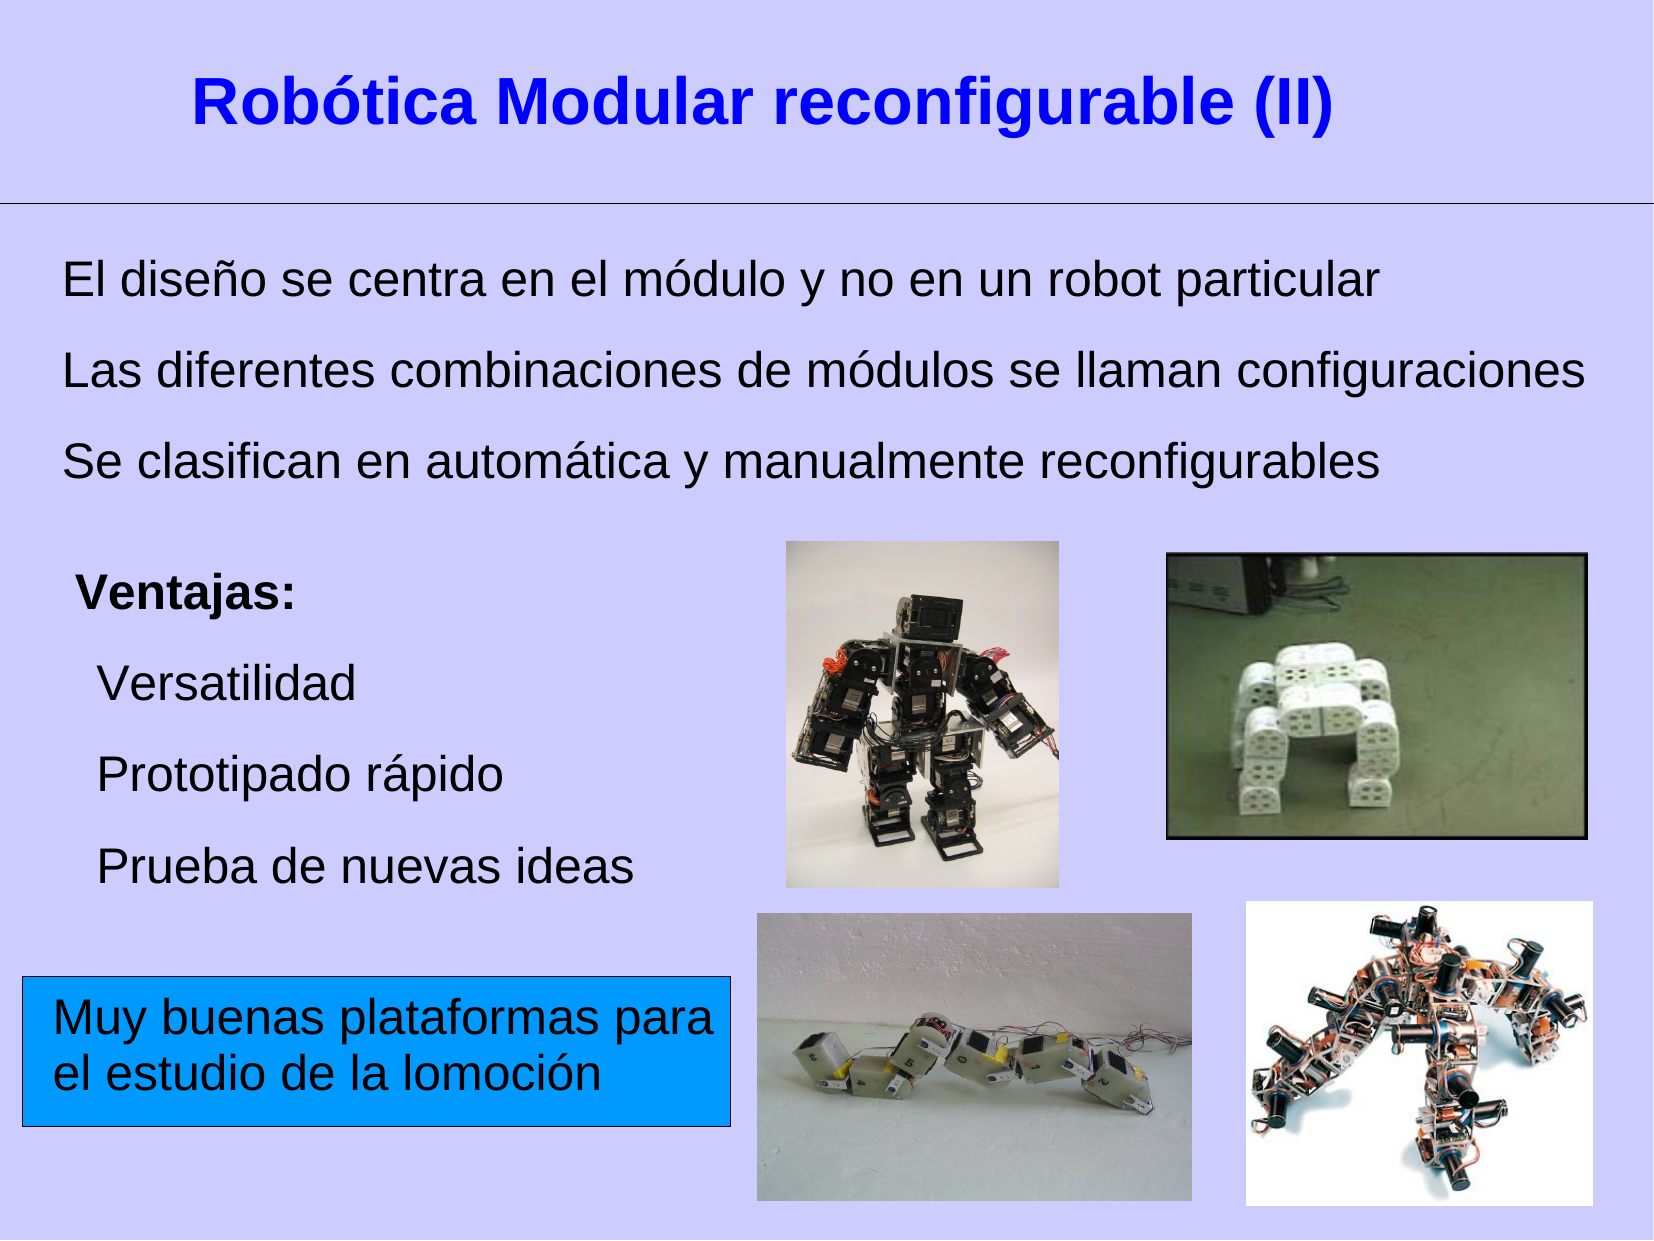

# Robótica Modular reconfigurable (II)
 El diseño se centra en el módulo y no en un robot particular
 Las diferentes combinaciones de módulos se llaman configuraciones
 Se clasifican en automática y manualmente reconfigurables
 Ventajas:
Versatilidad
Prototipado rápido
Prueba de nuevas ideas
Muy buenas plataformas para el estudio de la lomoción